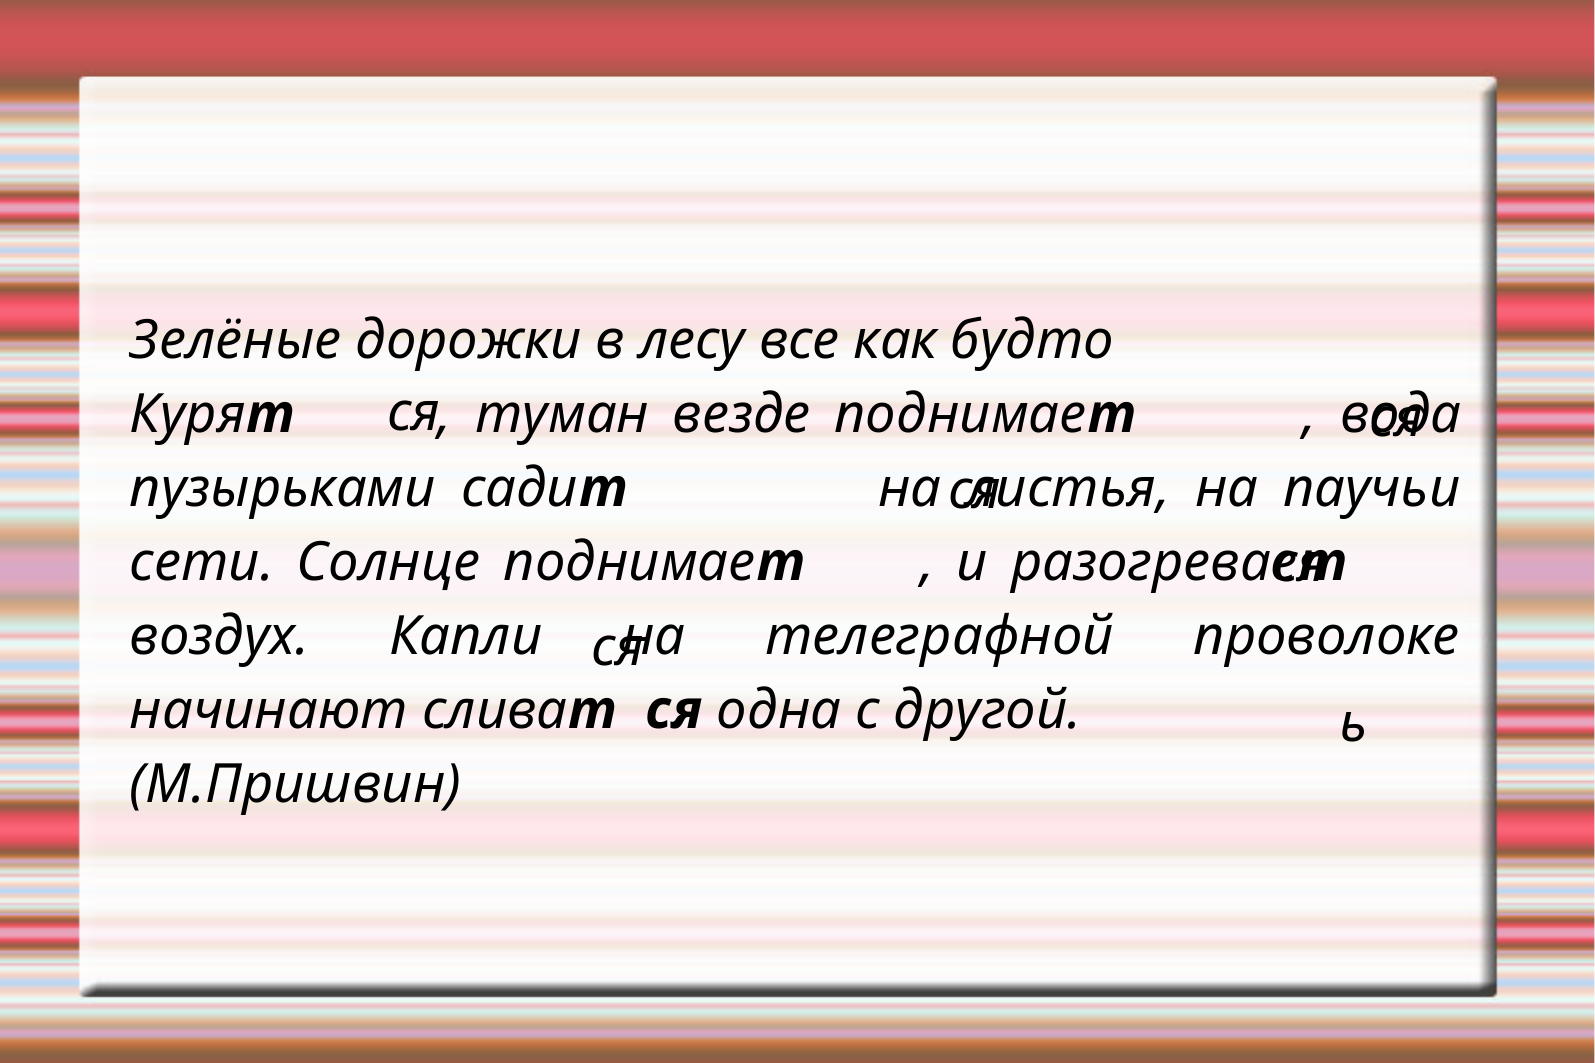

#
Зелёные дорожки в лесу все как будто
Курят , туман везде поднимает , вода пузырьками садит на листья, на паучьи сети. Солнце поднимает , и разогревает воздух. Капли на телеграфной проволоке начинают сливат ся одна с другой.
(М.Пришвин)
ся
ся
ся
ся
ся
ь